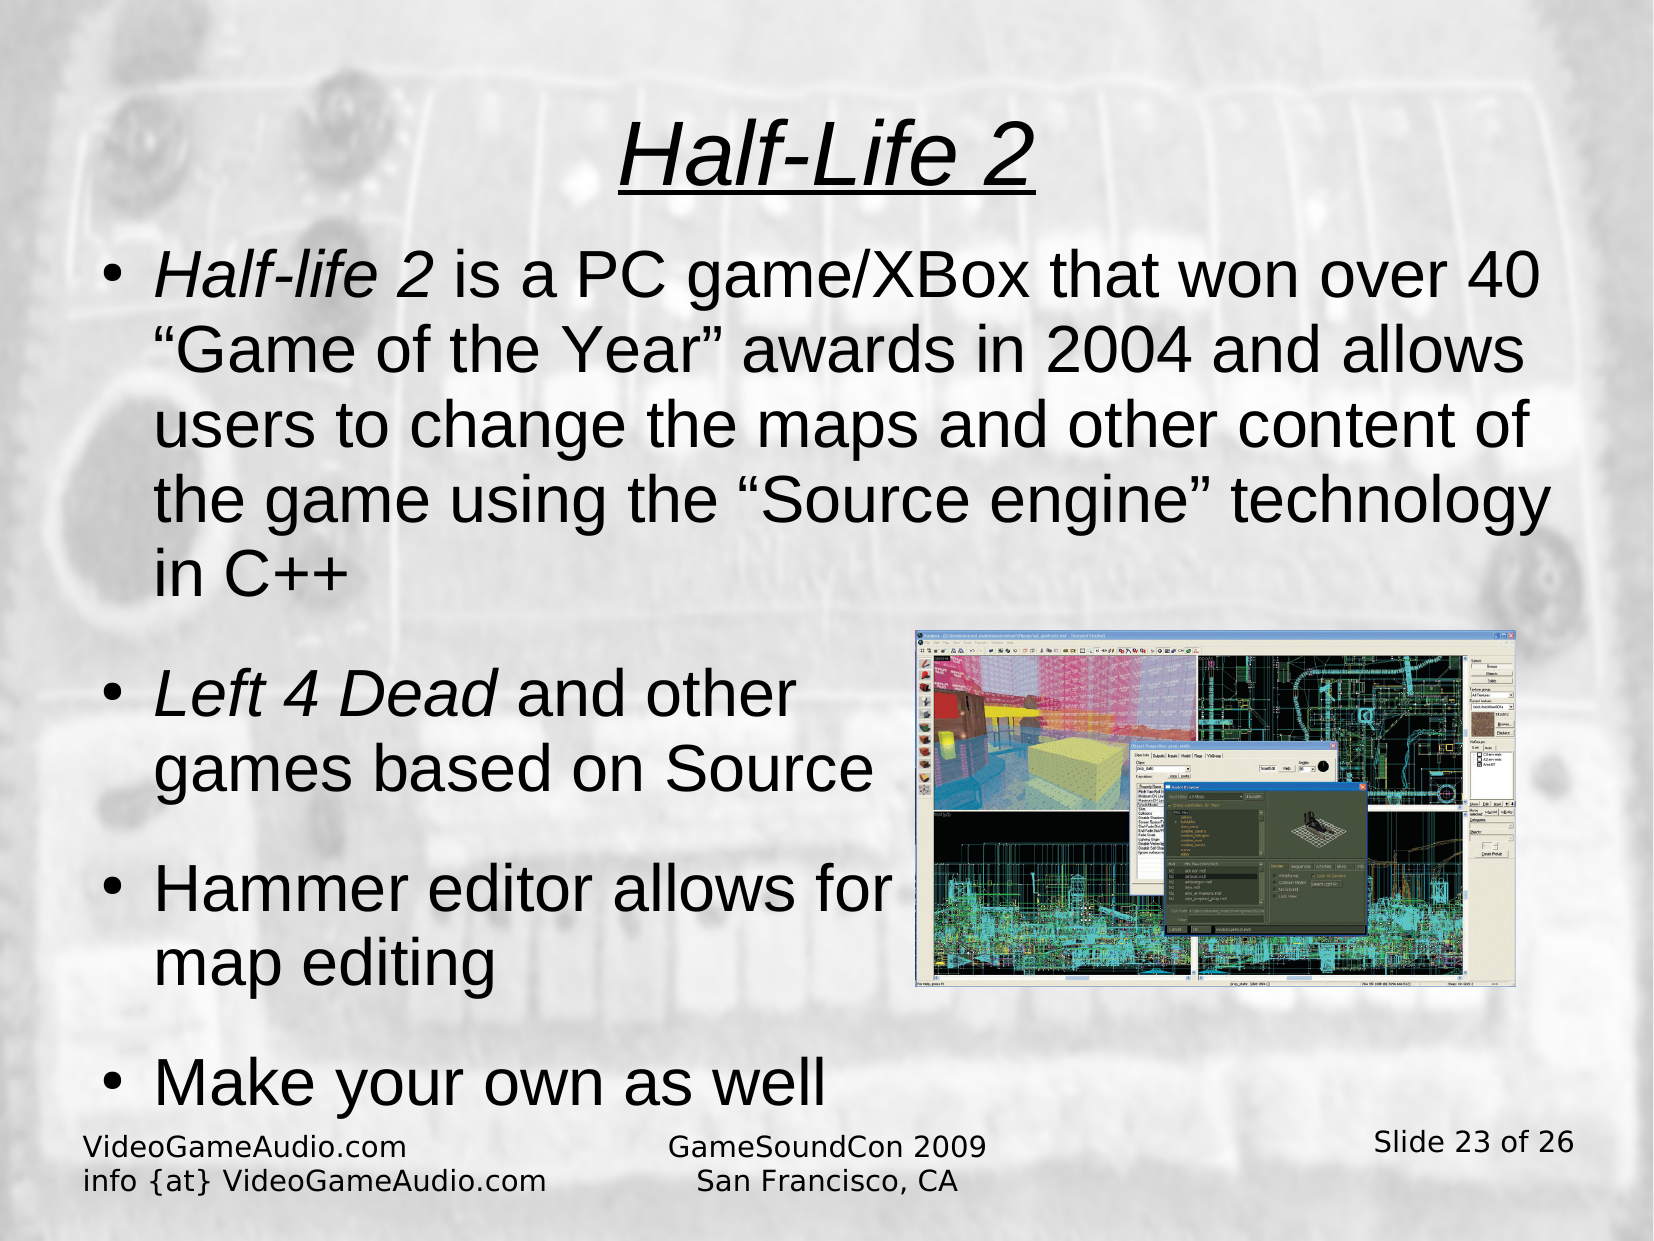

# Half-Life 2
Half-life 2 is a PC game/XBox that won over 40 “Game of the Year” awards in 2004 and allows users to change the maps and other content of the game using the “Source engine” technology in C++
Left 4 Dead and other games based on Source
Hammer editor allows for map editing
Make your own as well
23